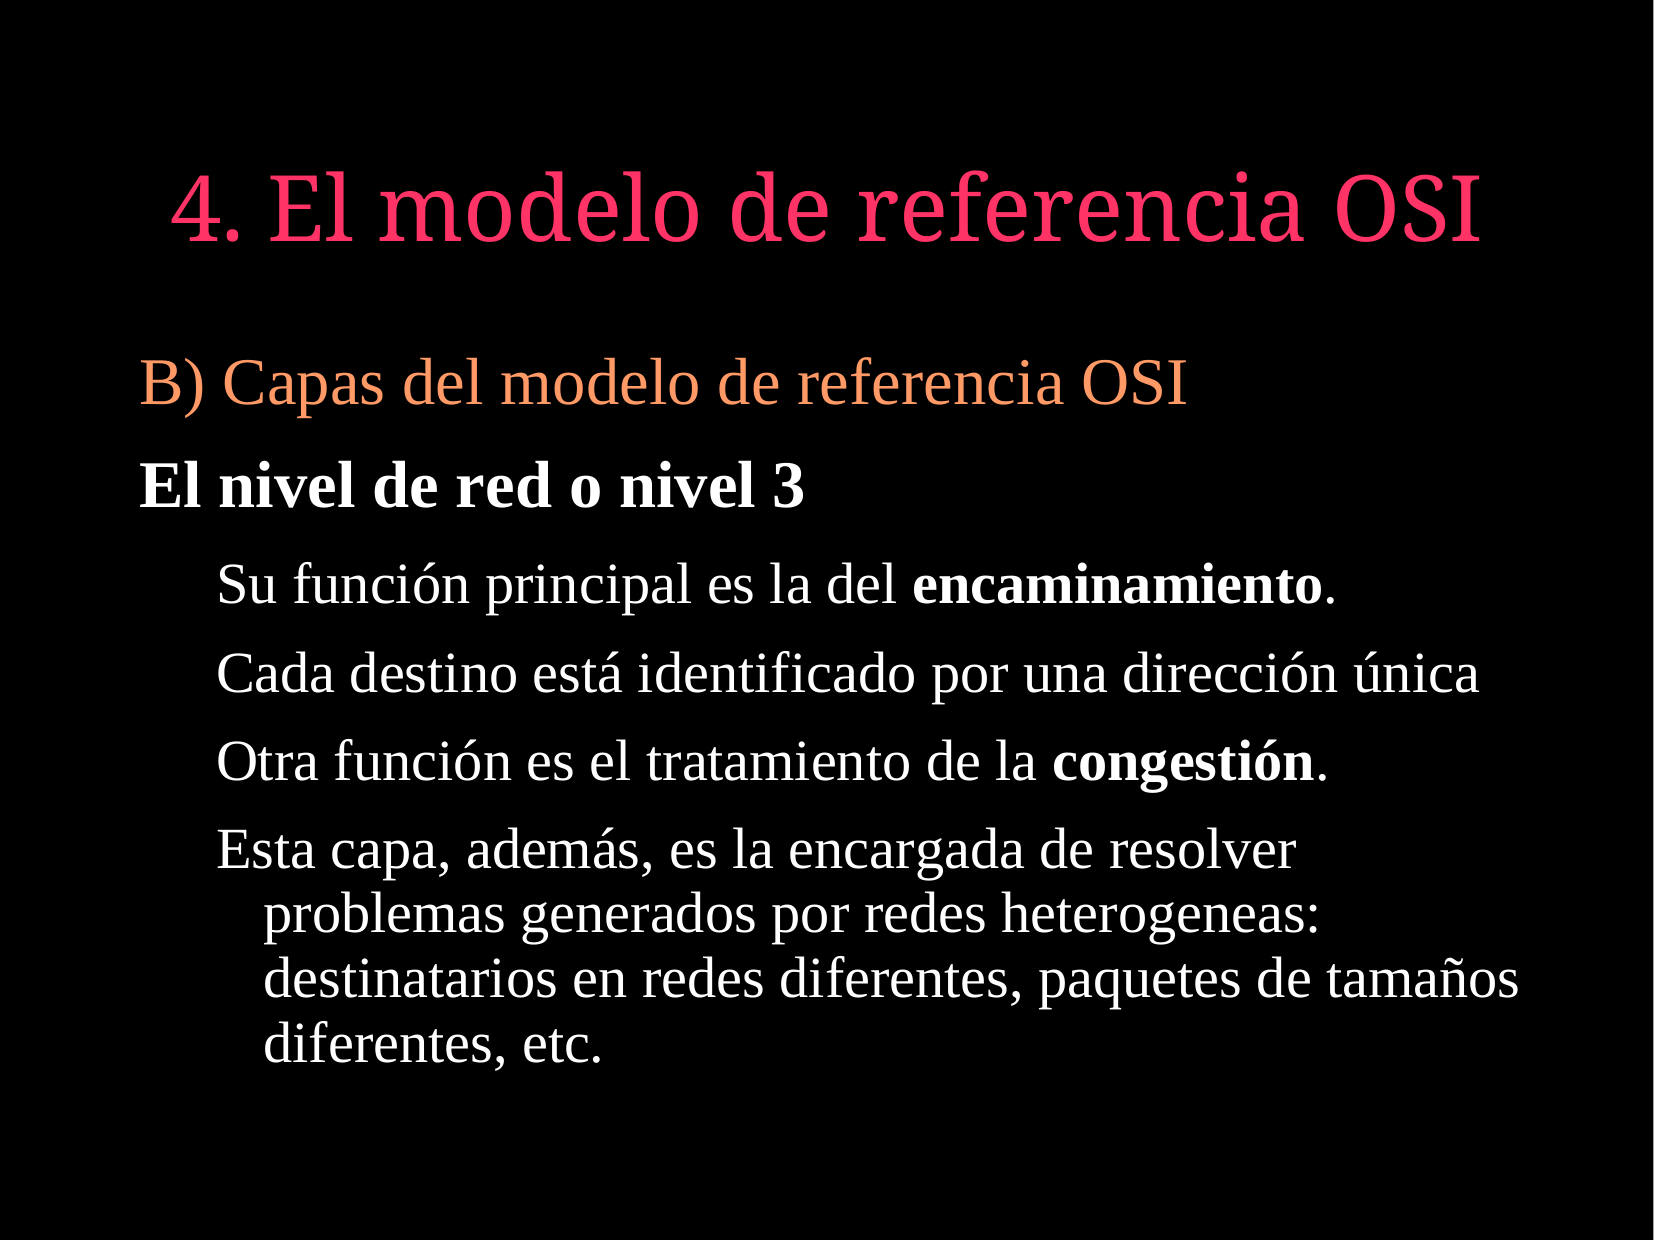

# 4. El modelo de referencia OSI
B) Capas del modelo de referencia OSI
El nivel de red o nivel 3
Su función principal es la del encaminamiento.
Cada destino está identificado por una dirección única
Otra función es el tratamiento de la congestión.
Esta capa, además, es la encargada de resolver problemas generados por redes heterogeneas: destinatarios en redes diferentes, paquetes de tamaños diferentes, etc.